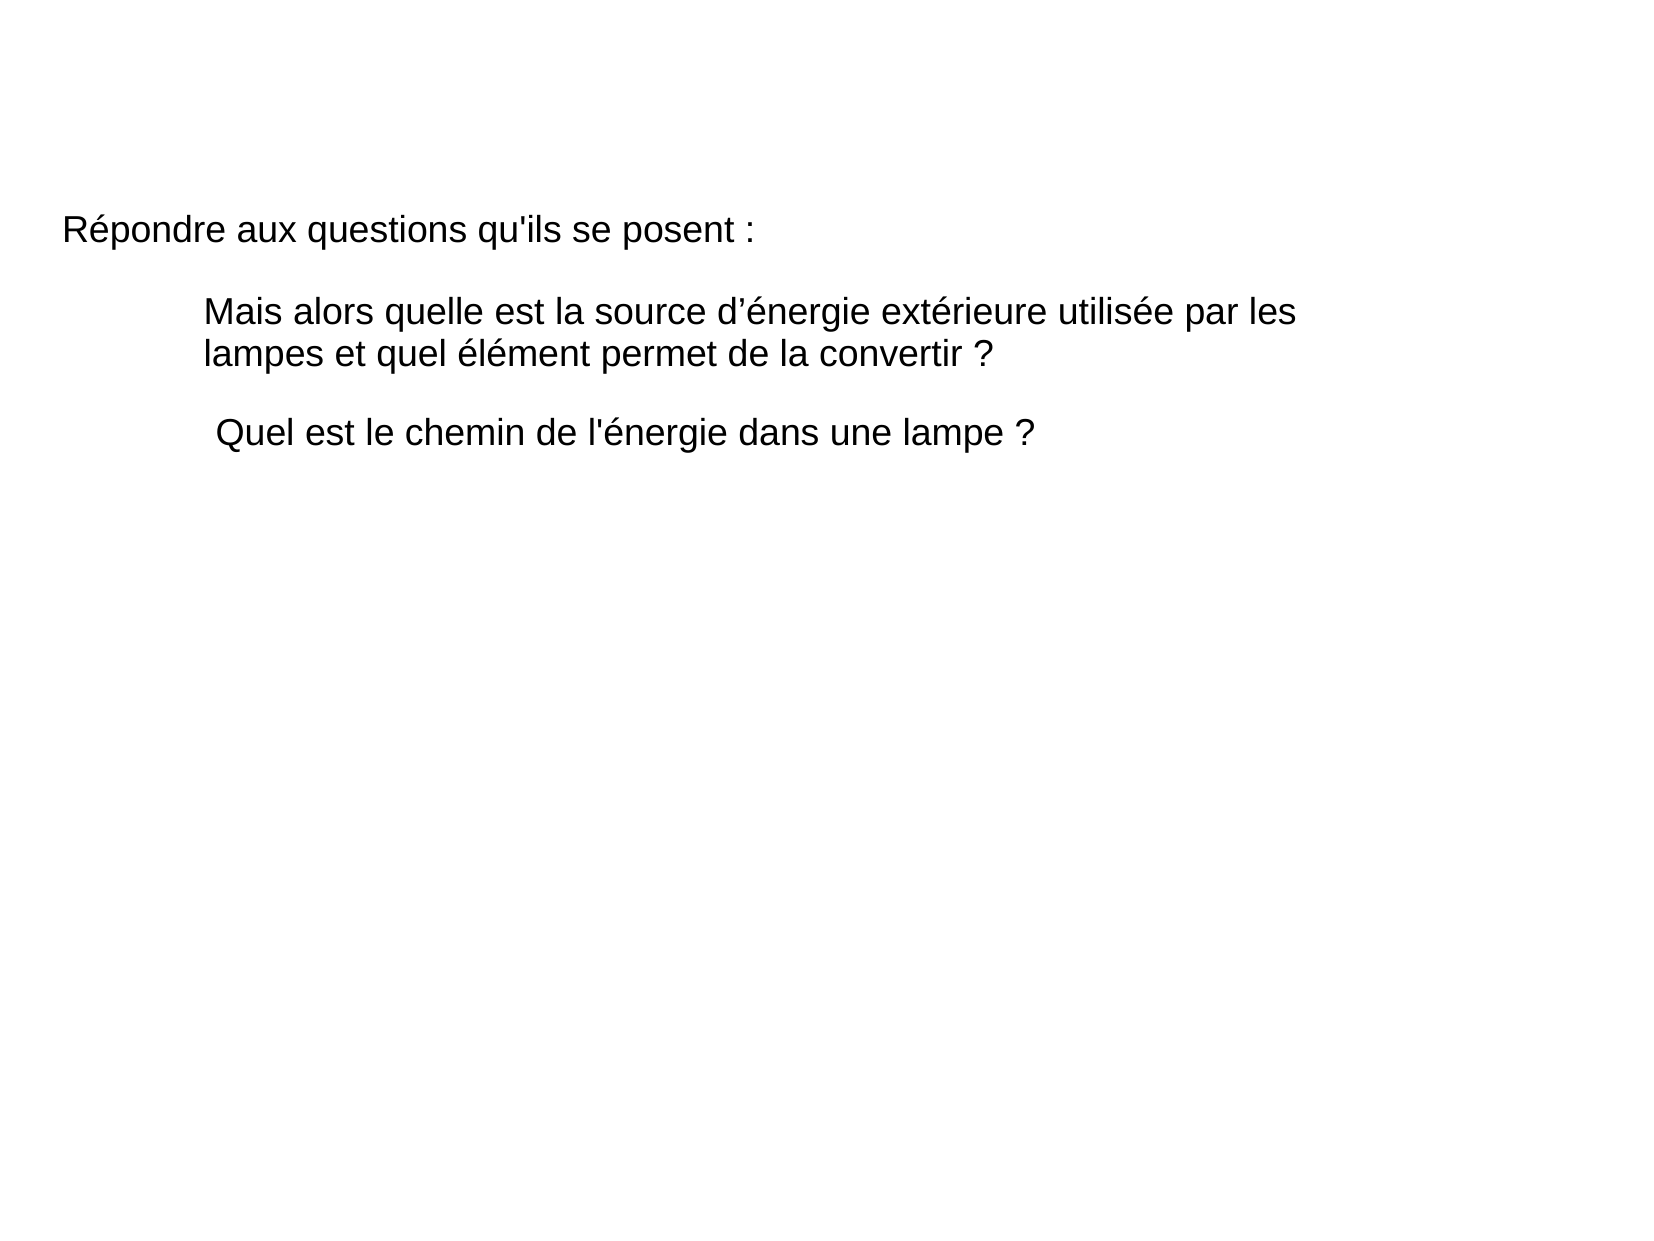

Répondre aux questions qu'ils se posent :
Mais alors quelle est la source d’énergie extérieure utilisée par les lampes et quel élément permet de la convertir ?
Quel est le chemin de l'énergie dans une lampe ?